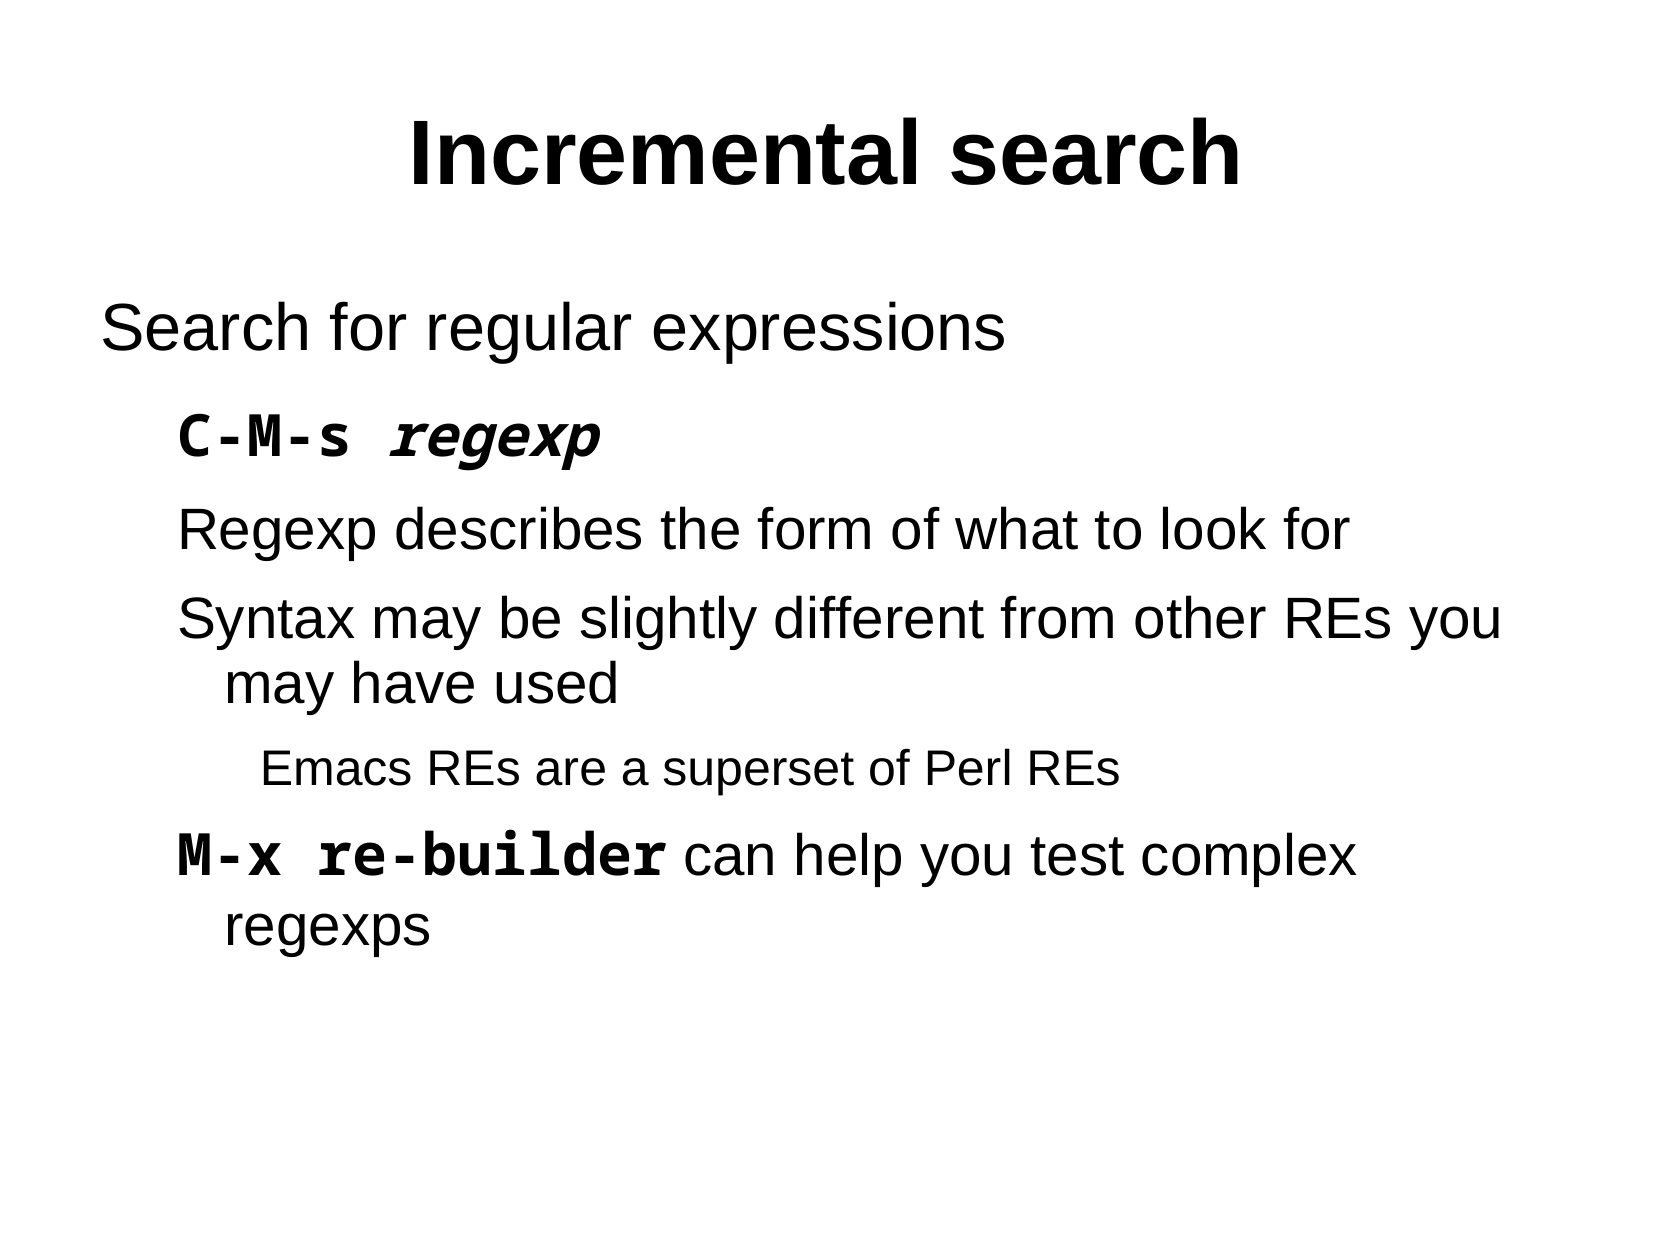

# Incremental search
Search for regular expressions
C-M-s regexp
Regexp describes the form of what to look for
Syntax may be slightly different from other REs you may have used
Emacs REs are a superset of Perl REs
M-x re-builder can help you test complex regexps